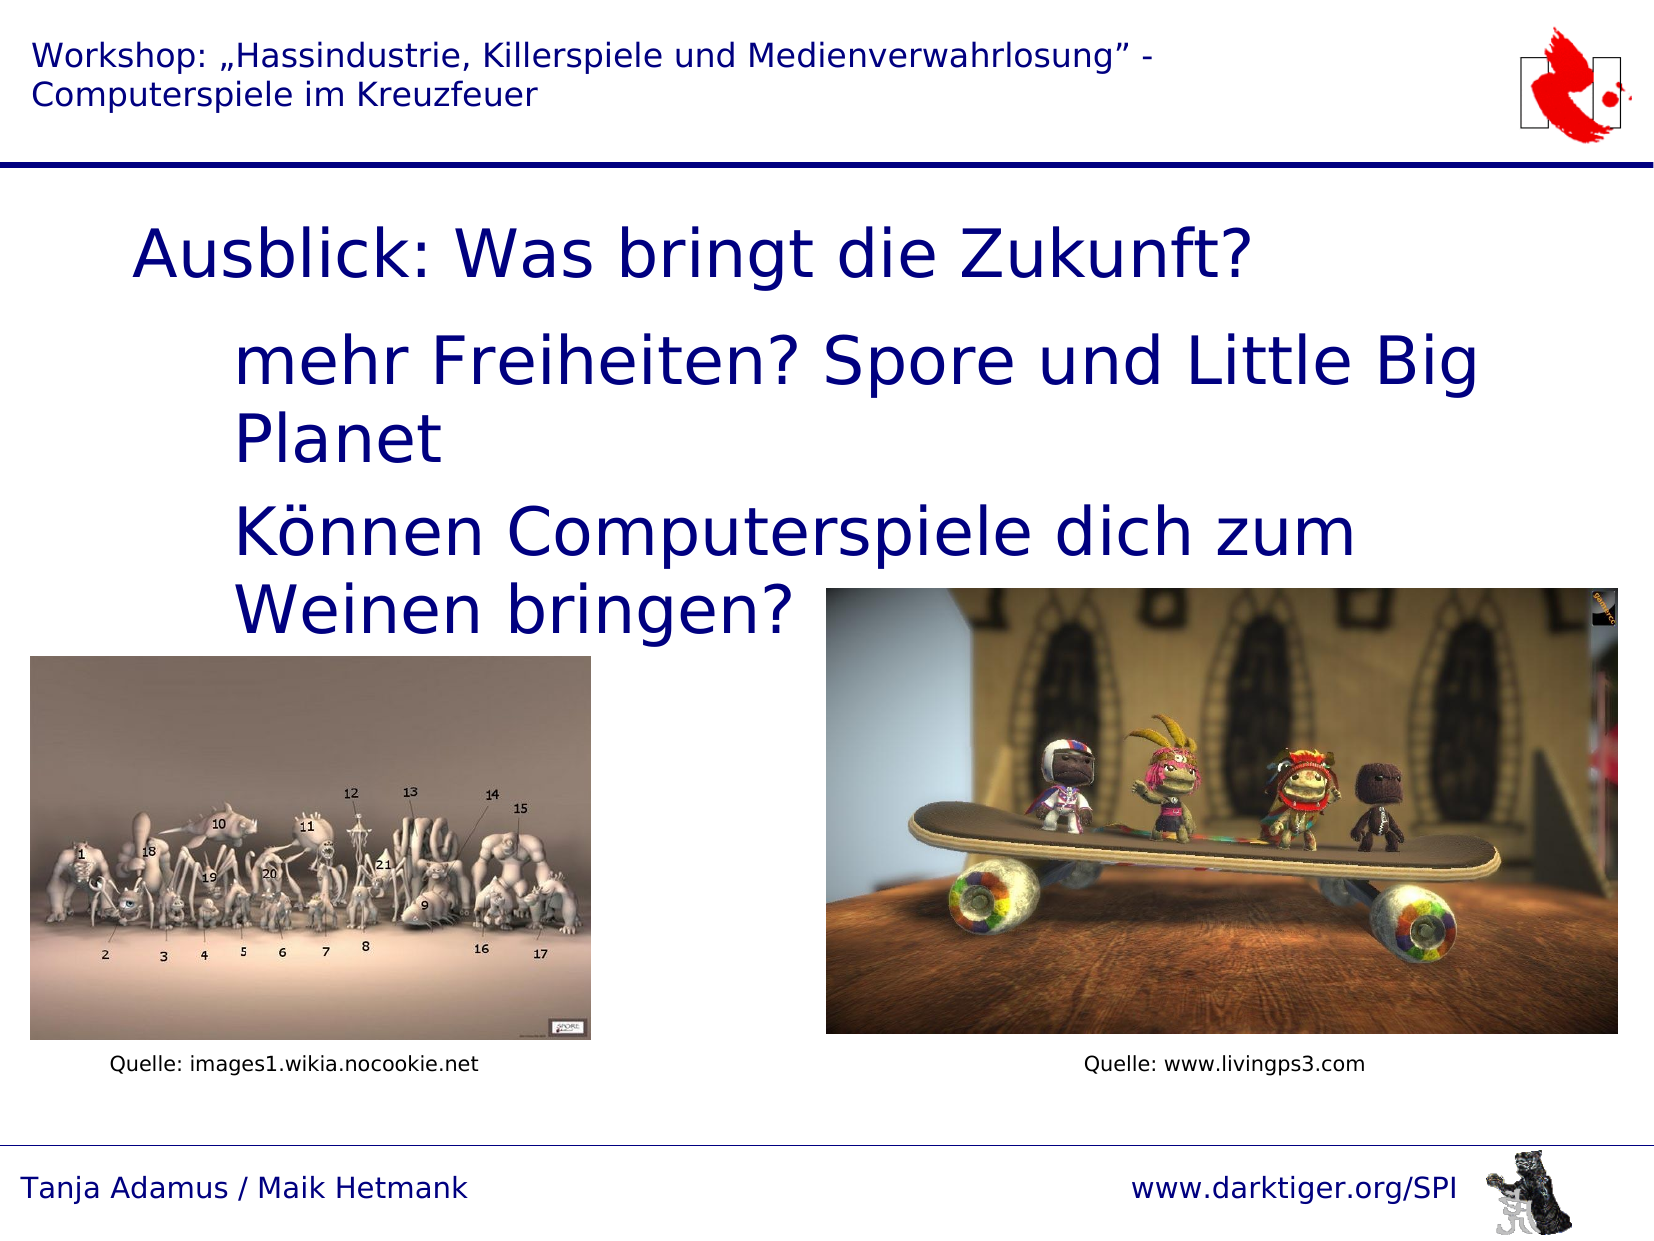

Workshop: „Hassindustrie, Killerspiele und Medienverwahrlosung” - Computerspiele im Kreuzfeuer
Ausblick: Was bringt die Zukunft?
mehr Freiheiten? Spore und Little Big Planet
Können Computerspiele dich zum Weinen bringen?
Quelle: images1.wikia.nocookie.net
Quelle: www.livingps3.com